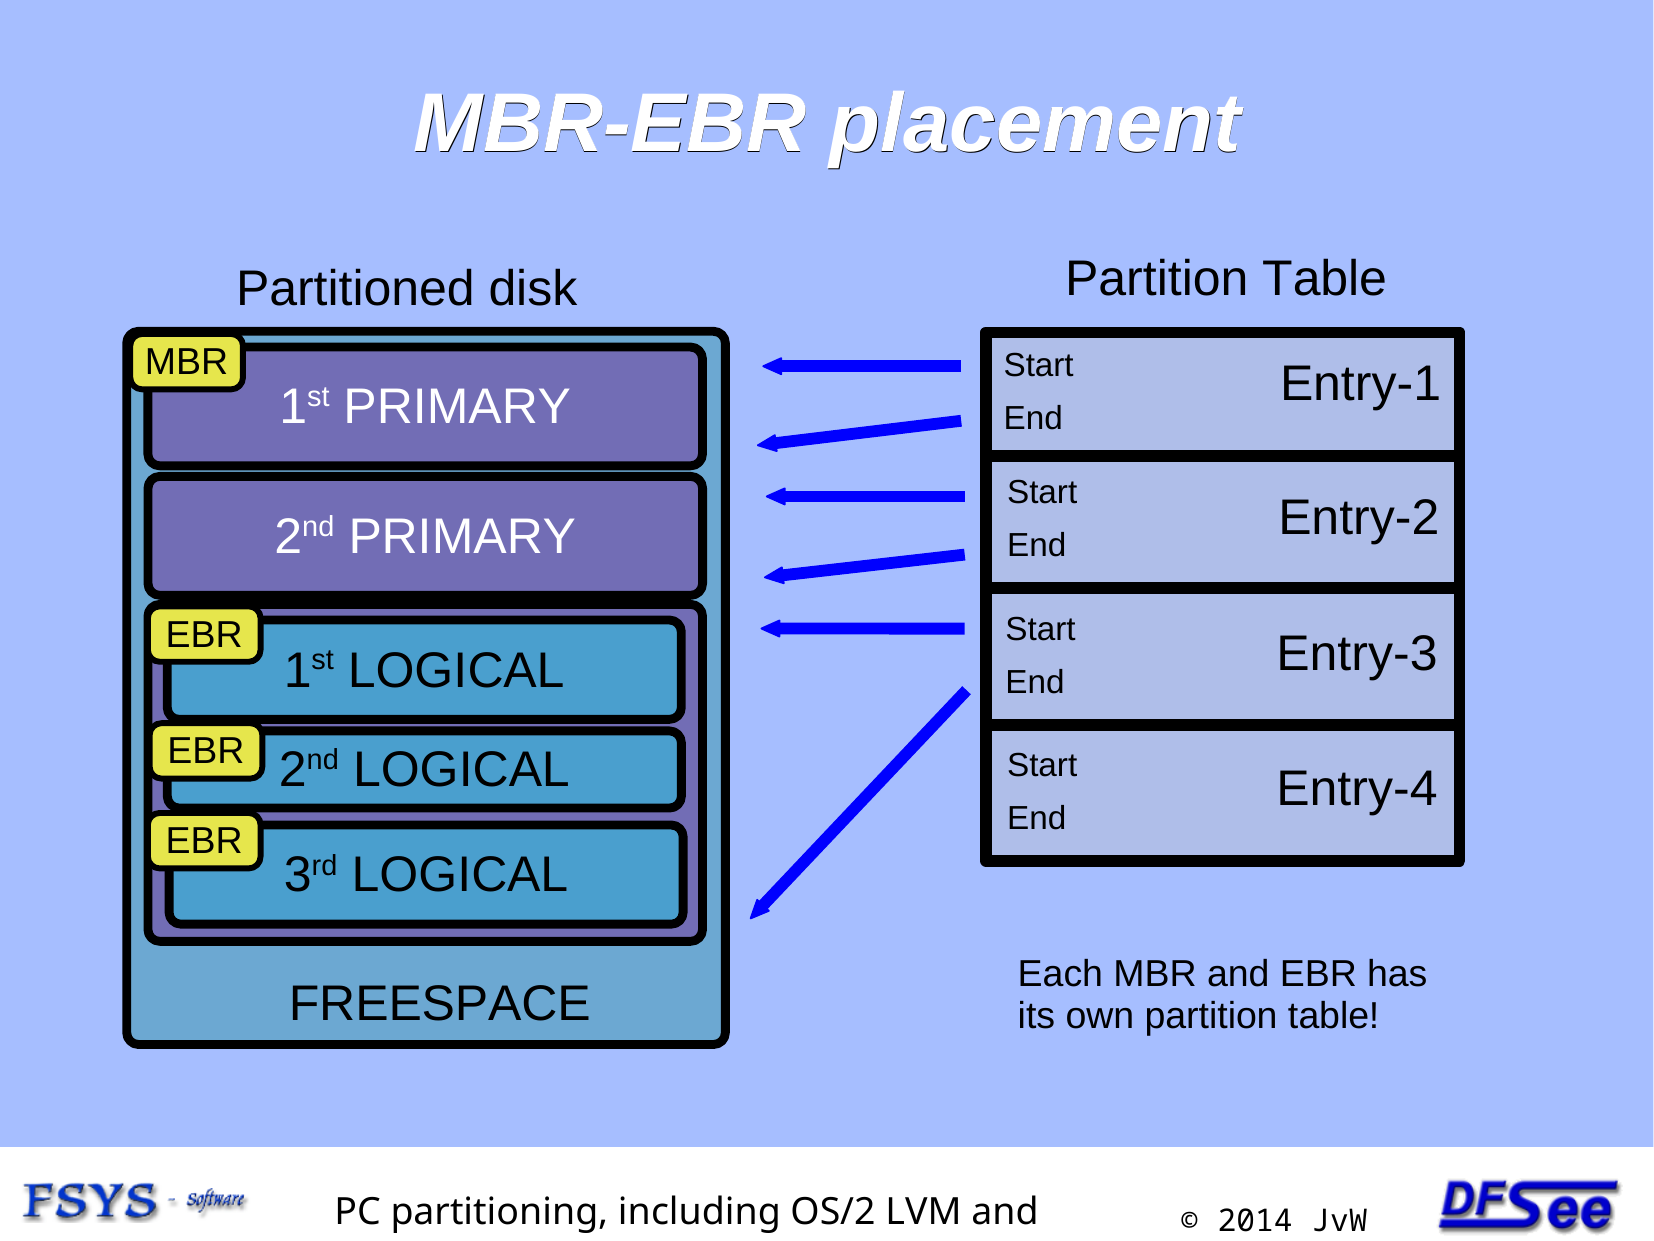

# MBR-EBR placement
Partition Table
Start
End
Entry-1
Start
End
Entry-2
Start
End
Entry-3
Start
End
Entry-4
Partitioned disk
1st PRIMARY
2nd PRIMARY
1st LOGICAL
2nd LOGICAL
3rd LOGICAL
FREESPACE
MBR
EBR
EBR
EBR
Each MBR and EBR has
its own partition table!